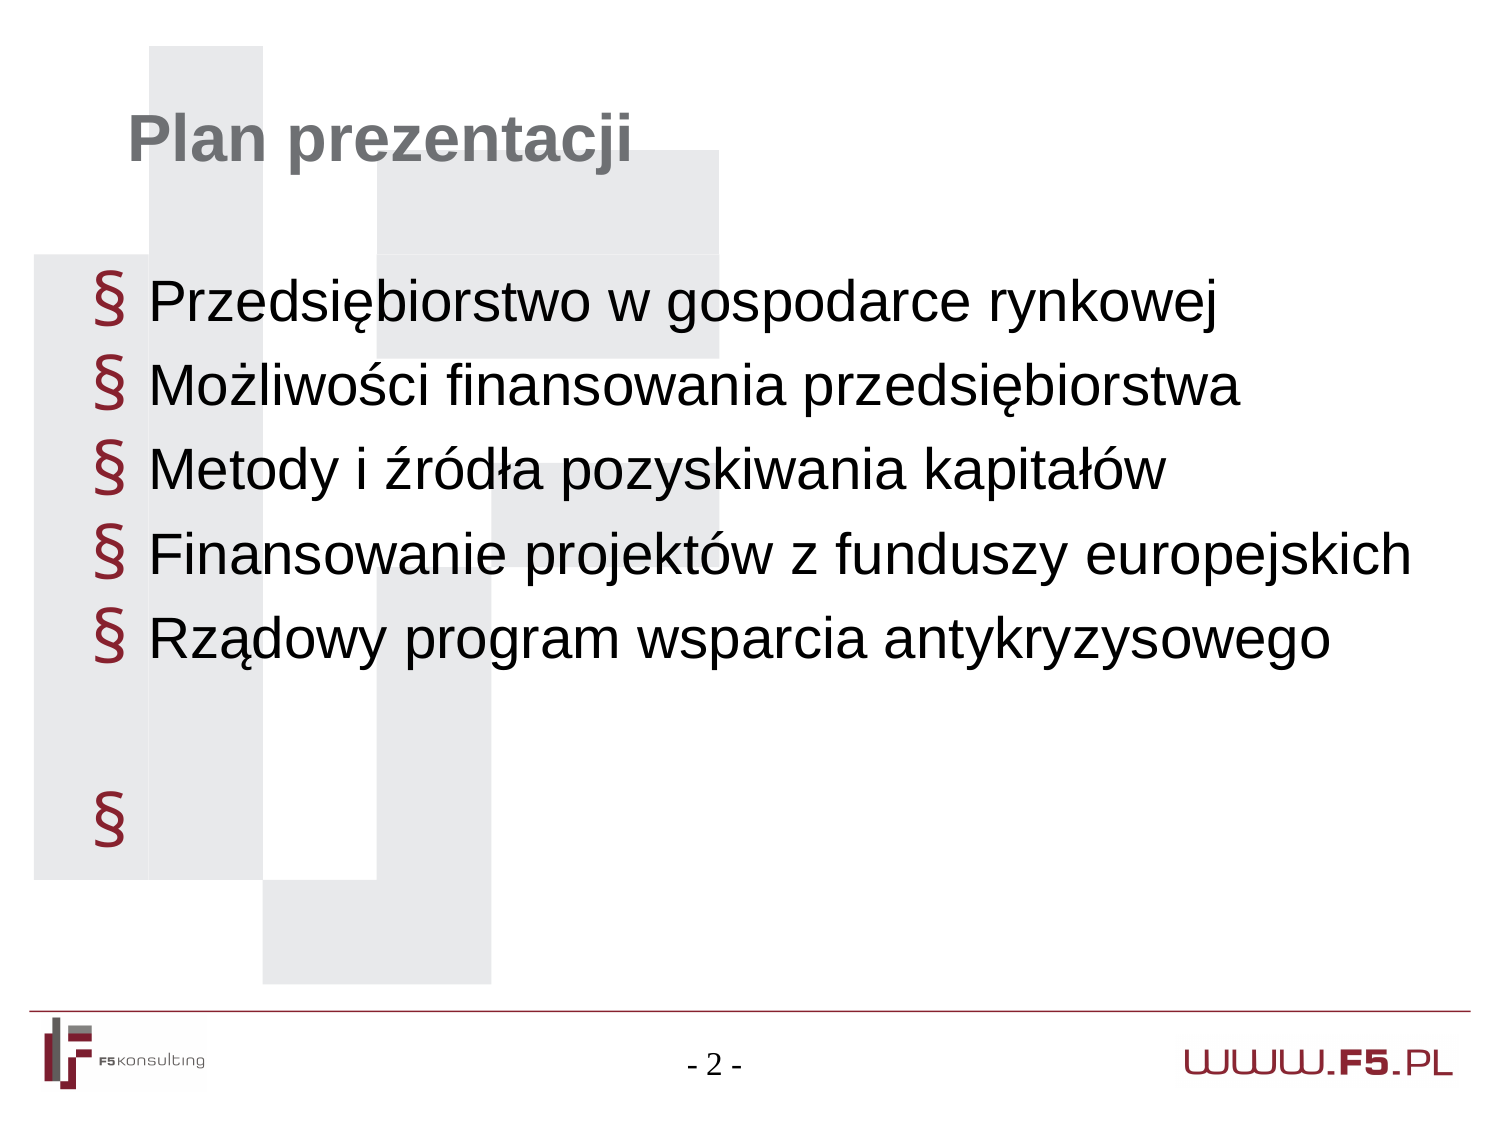

# Plan prezentacji
Przedsiębiorstwo w gospodarce rynkowej
Możliwości finansowania przedsiębiorstwa
Metody i źródła pozyskiwania kapitałów
Finansowanie projektów z funduszy europejskich
Rządowy program wsparcia antykryzysowego
- 2 -